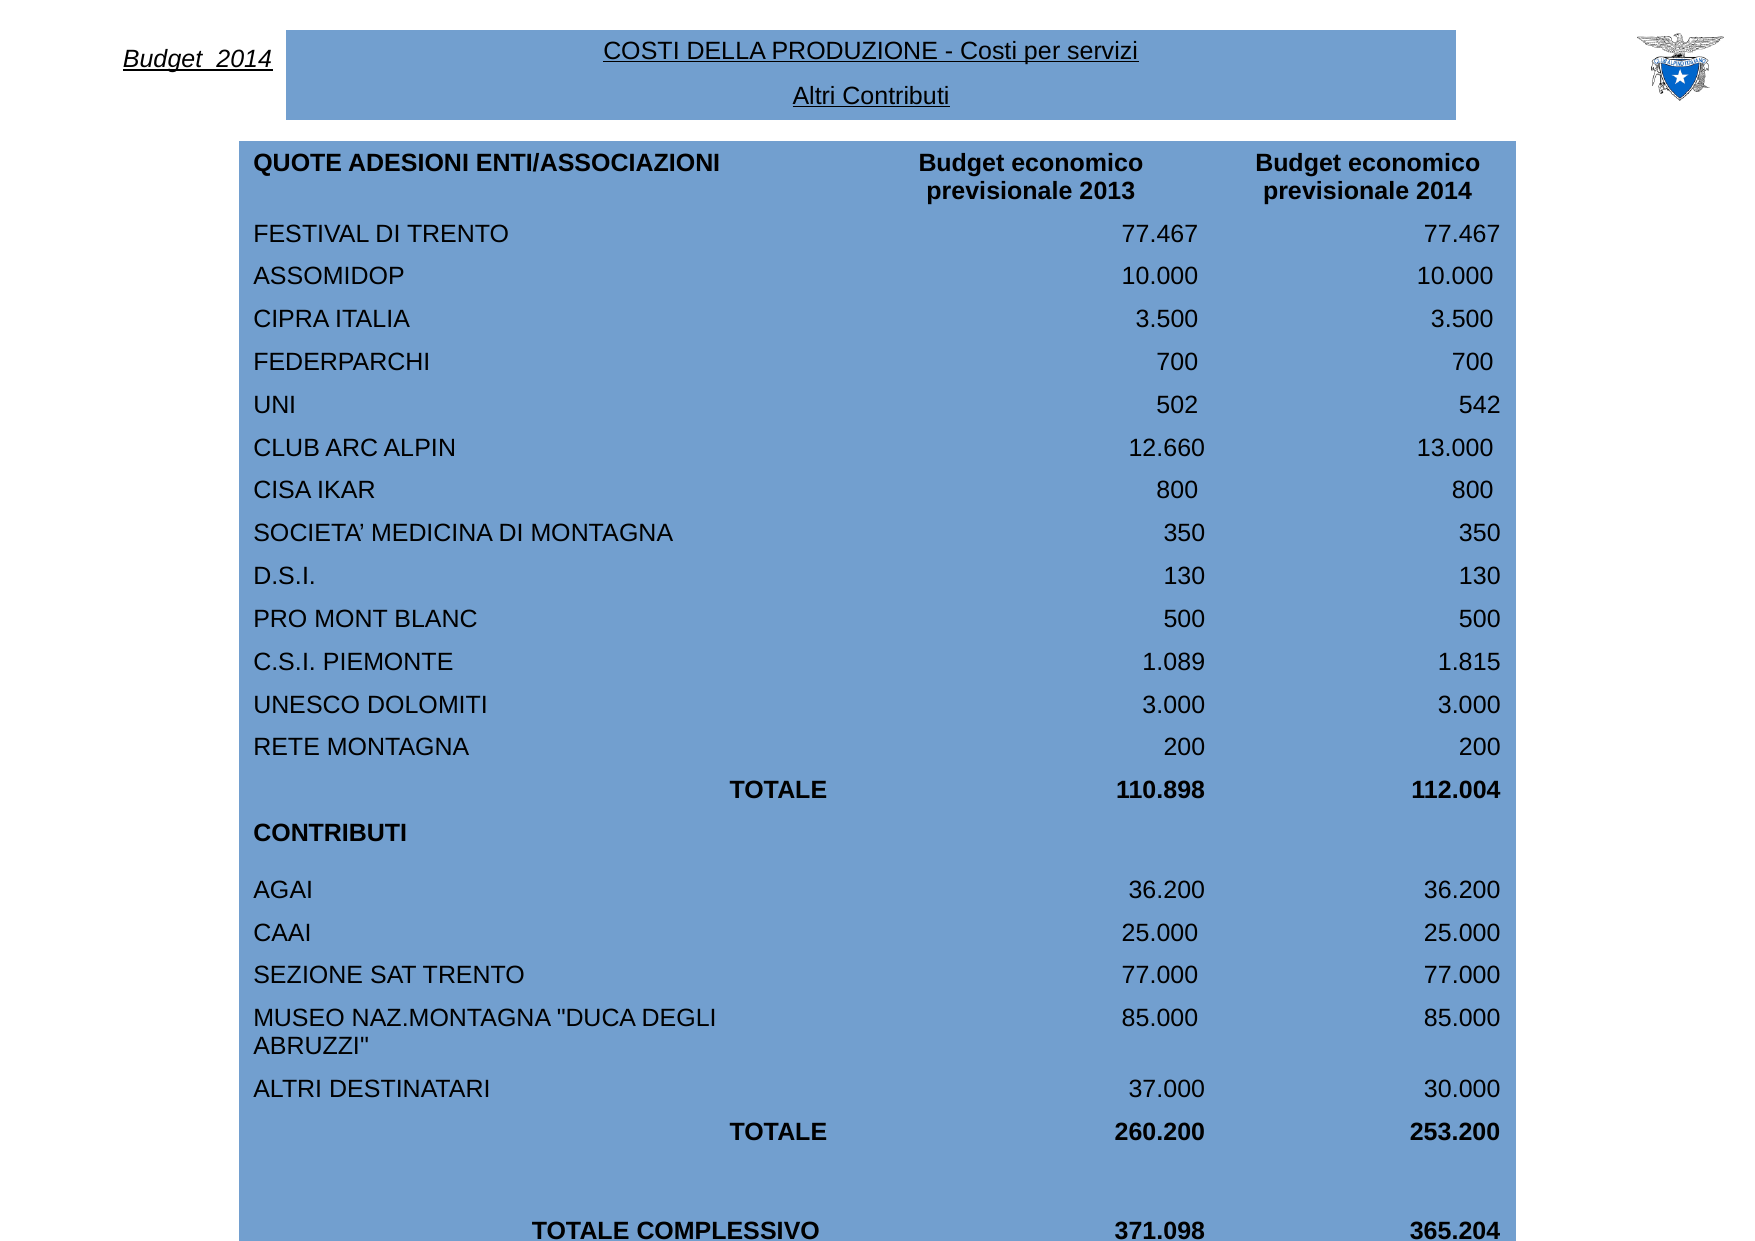

| COSTI DELLA PRODUZIONE - Costi per servizi |
| --- |
| Altri Contributi |
Budget 2014
| QUOTE ADESIONI ENTI/ASSOCIAZIONI | Budget economico previsionale 2013 | Budget economico previsionale 2014 |
| --- | --- | --- |
| FESTIVAL DI TRENTO | 77.467 | 77.467 |
| ASSOMIDOP | 10.000 | 10.000 |
| CIPRA ITALIA | 3.500 | 3.500 |
| FEDERPARCHI | 700 | 700 |
| UNI | 502 | 542 |
| CLUB ARC ALPIN | 12.660 | 13.000 |
| CISA IKAR | 800 | 800 |
| SOCIETA’ MEDICINA DI MONTAGNA | 350 | 350 |
| D.S.I. | 130 | 130 |
| PRO MONT BLANC | 500 | 500 |
| C.S.I. PIEMONTE | 1.089 | 1.815 |
| UNESCO DOLOMITI | 3.000 | 3.000 |
| RETE MONTAGNA | 200 | 200 |
| TOTALE | 110.898 | 112.004 |
| CONTRIBUTI | | |
| AGAI | 36.200 | 36.200 |
| CAAI | 25.000 | 25.000 |
| SEZIONE SAT TRENTO | 77.000 | 77.000 |
| MUSEO NAZ.MONTAGNA "DUCA DEGLI ABRUZZI" | 85.000 | 85.000 |
| ALTRI DESTINATARI | 37.000 | 30.000 |
| TOTALE | 260.200 | 253.200 |
| | | |
| TOTALE COMPLESSIVO | 371.098 | 365.204 |